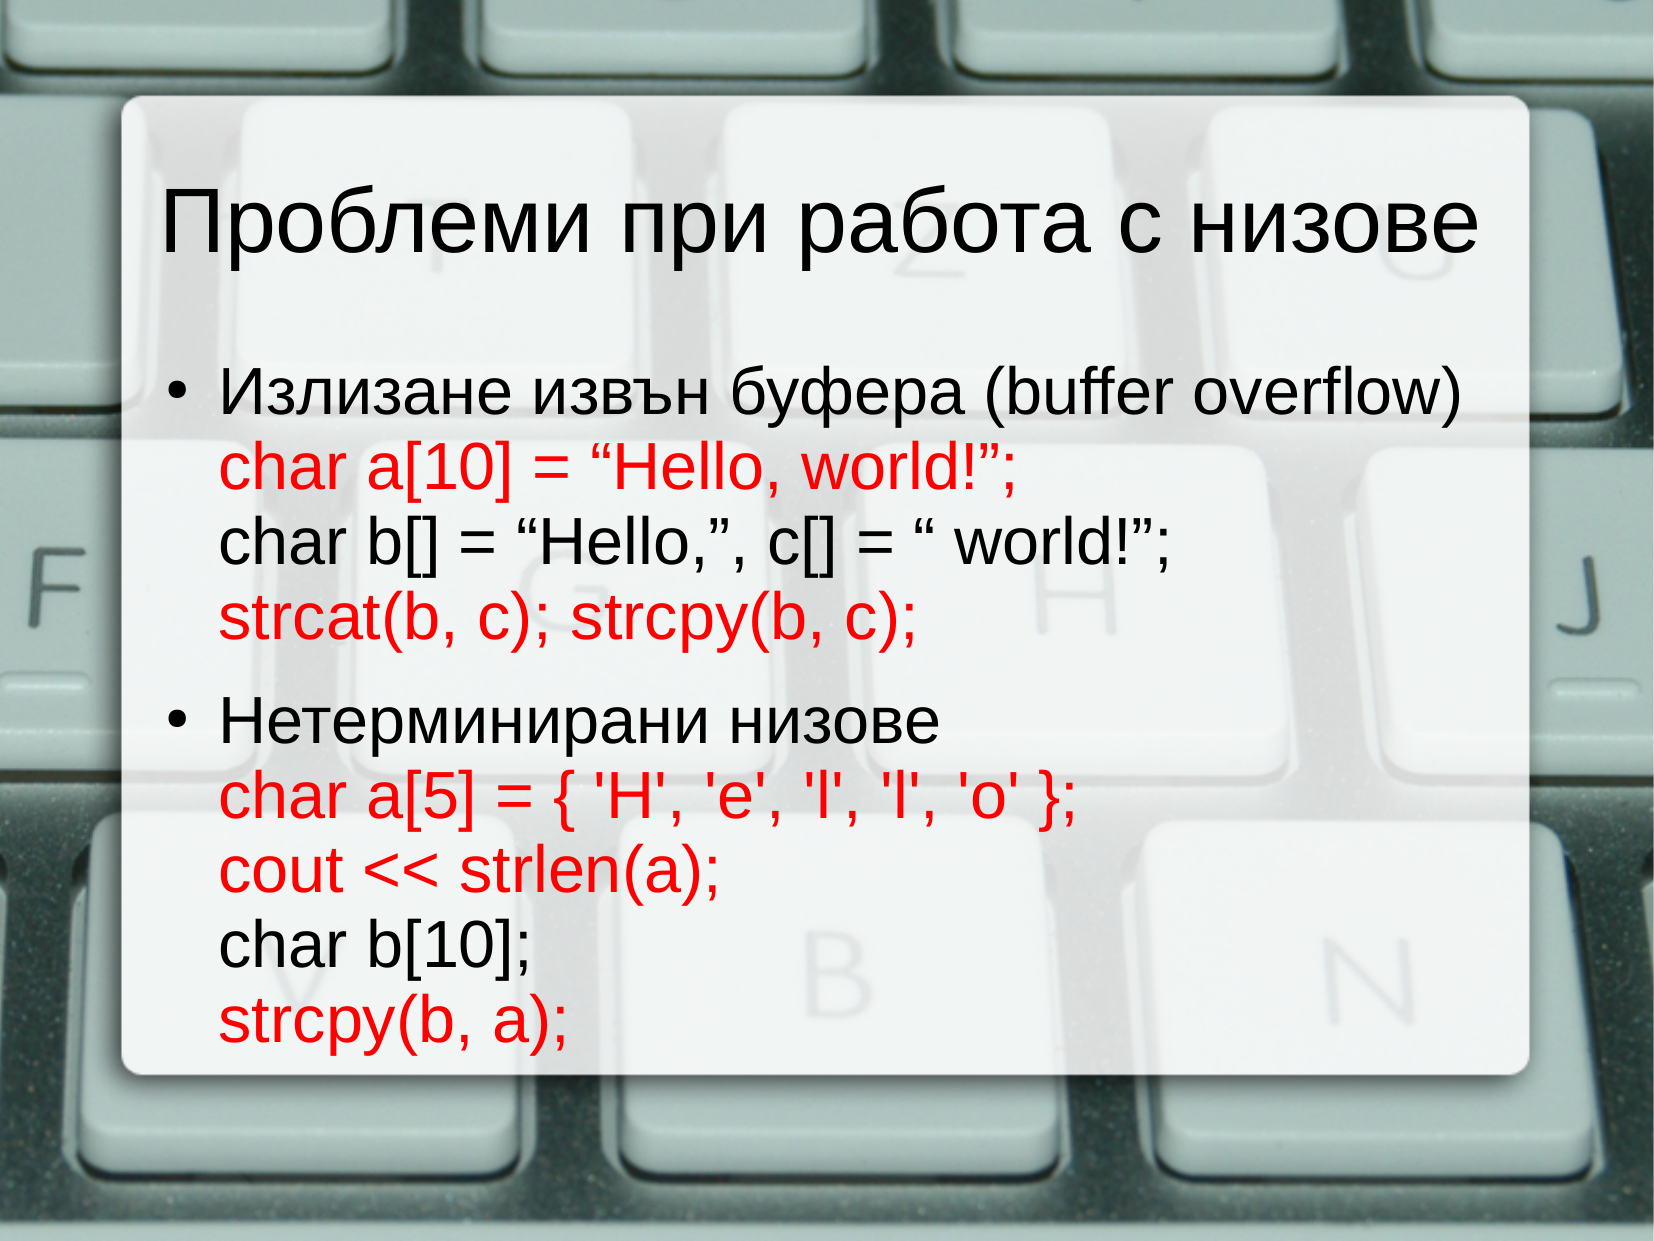

# Проблеми при работа с низове
Излизане извън буфера (buffer overflow)
char a[10] = “Hello, world!”;
char b[] = “Hello,”, c[] = “ world!”;
strcat(b, c); strcpy(b, c);
Нетерминирани низове
char a[5] = { 'H', 'e', 'l', 'l', 'o' };
cout << strlen(a);
char b[10];
strcpy(b, a);